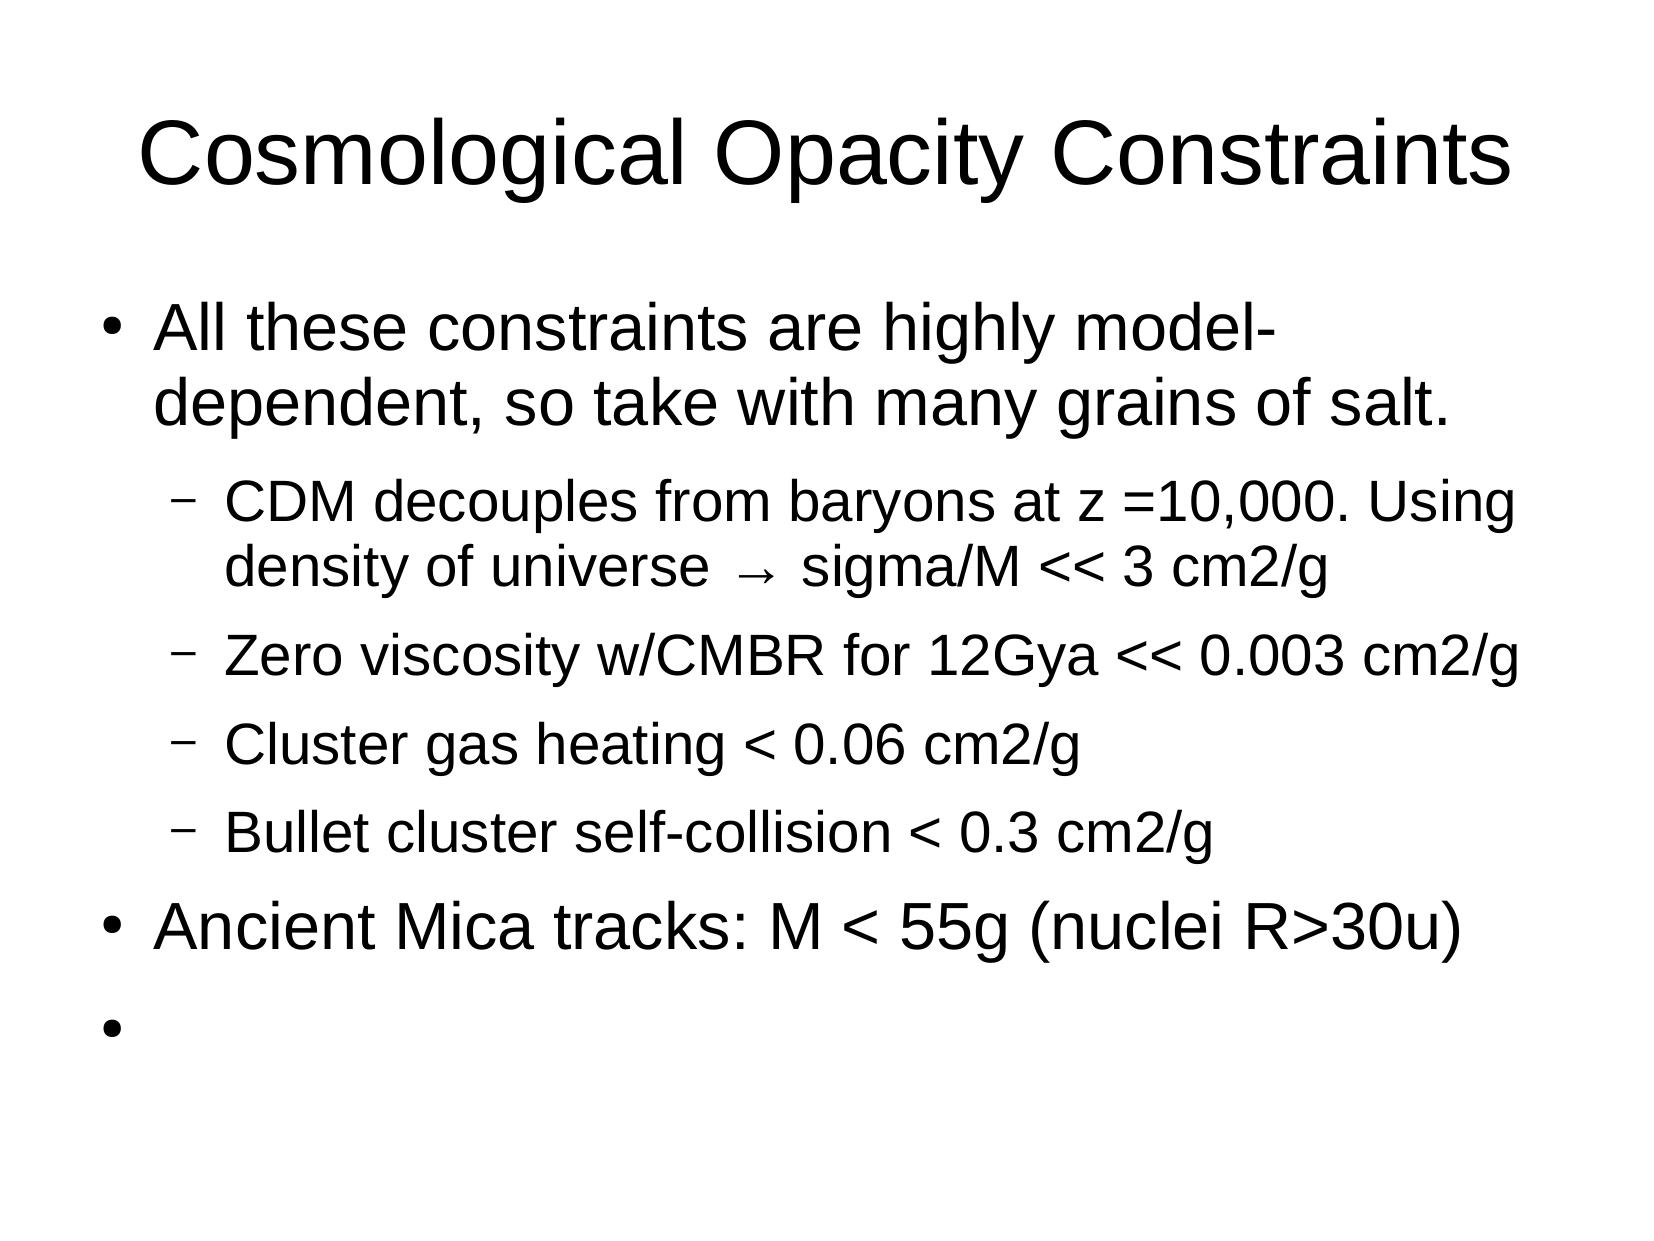

# Cosmological Opacity Constraints
All these constraints are highly model-dependent, so take with many grains of salt.
CDM decouples from baryons at z =10,000. Using density of universe → sigma/M << 3 cm2/g
Zero viscosity w/CMBR for 12Gya << 0.003 cm2/g
Cluster gas heating < 0.06 cm2/g
Bullet cluster self-collision < 0.3 cm2/g
Ancient Mica tracks: M < 55g (nuclei R>30u)